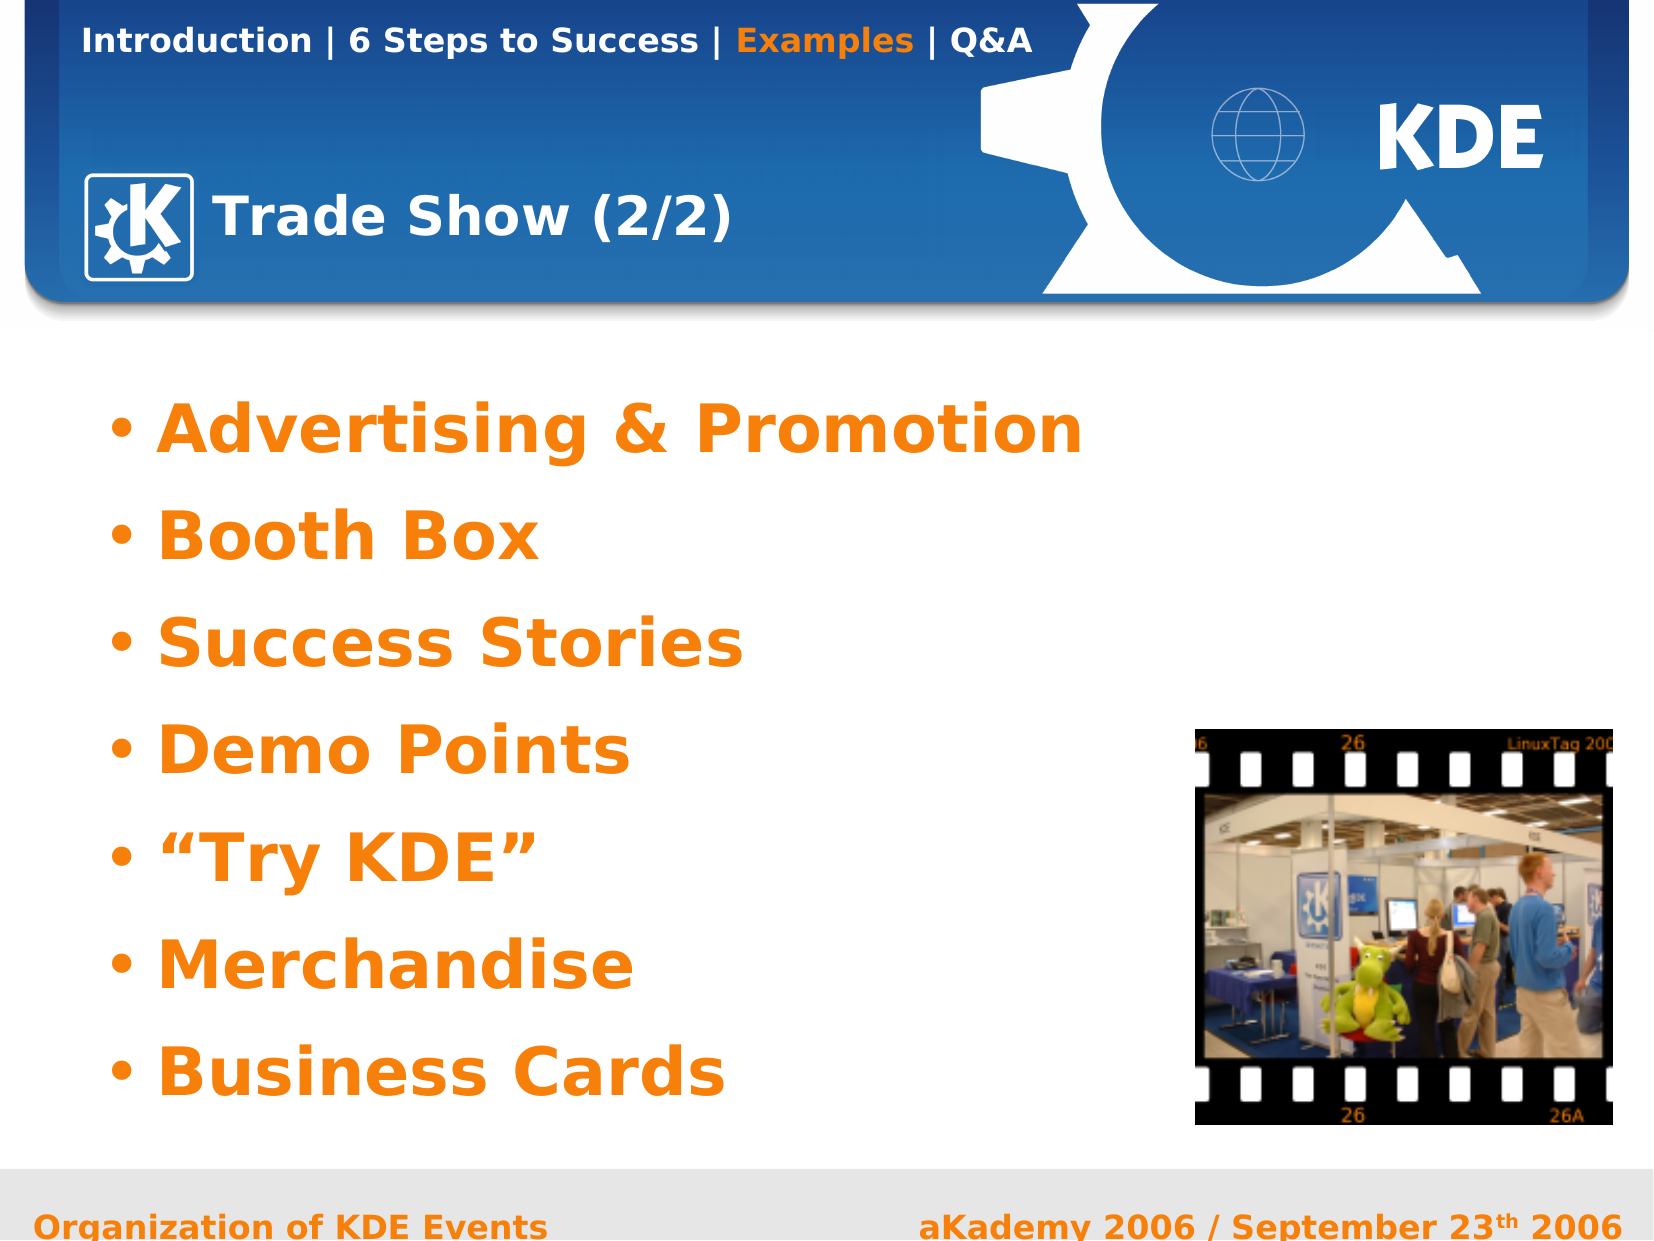

Introduction | 6 Steps to Success | Examples | Q&A
# Trade Show (2/2)
Advertising & Promotion
Booth Box
Success Stories
Demo Points
“Try KDE”
Merchandise
Business Cards